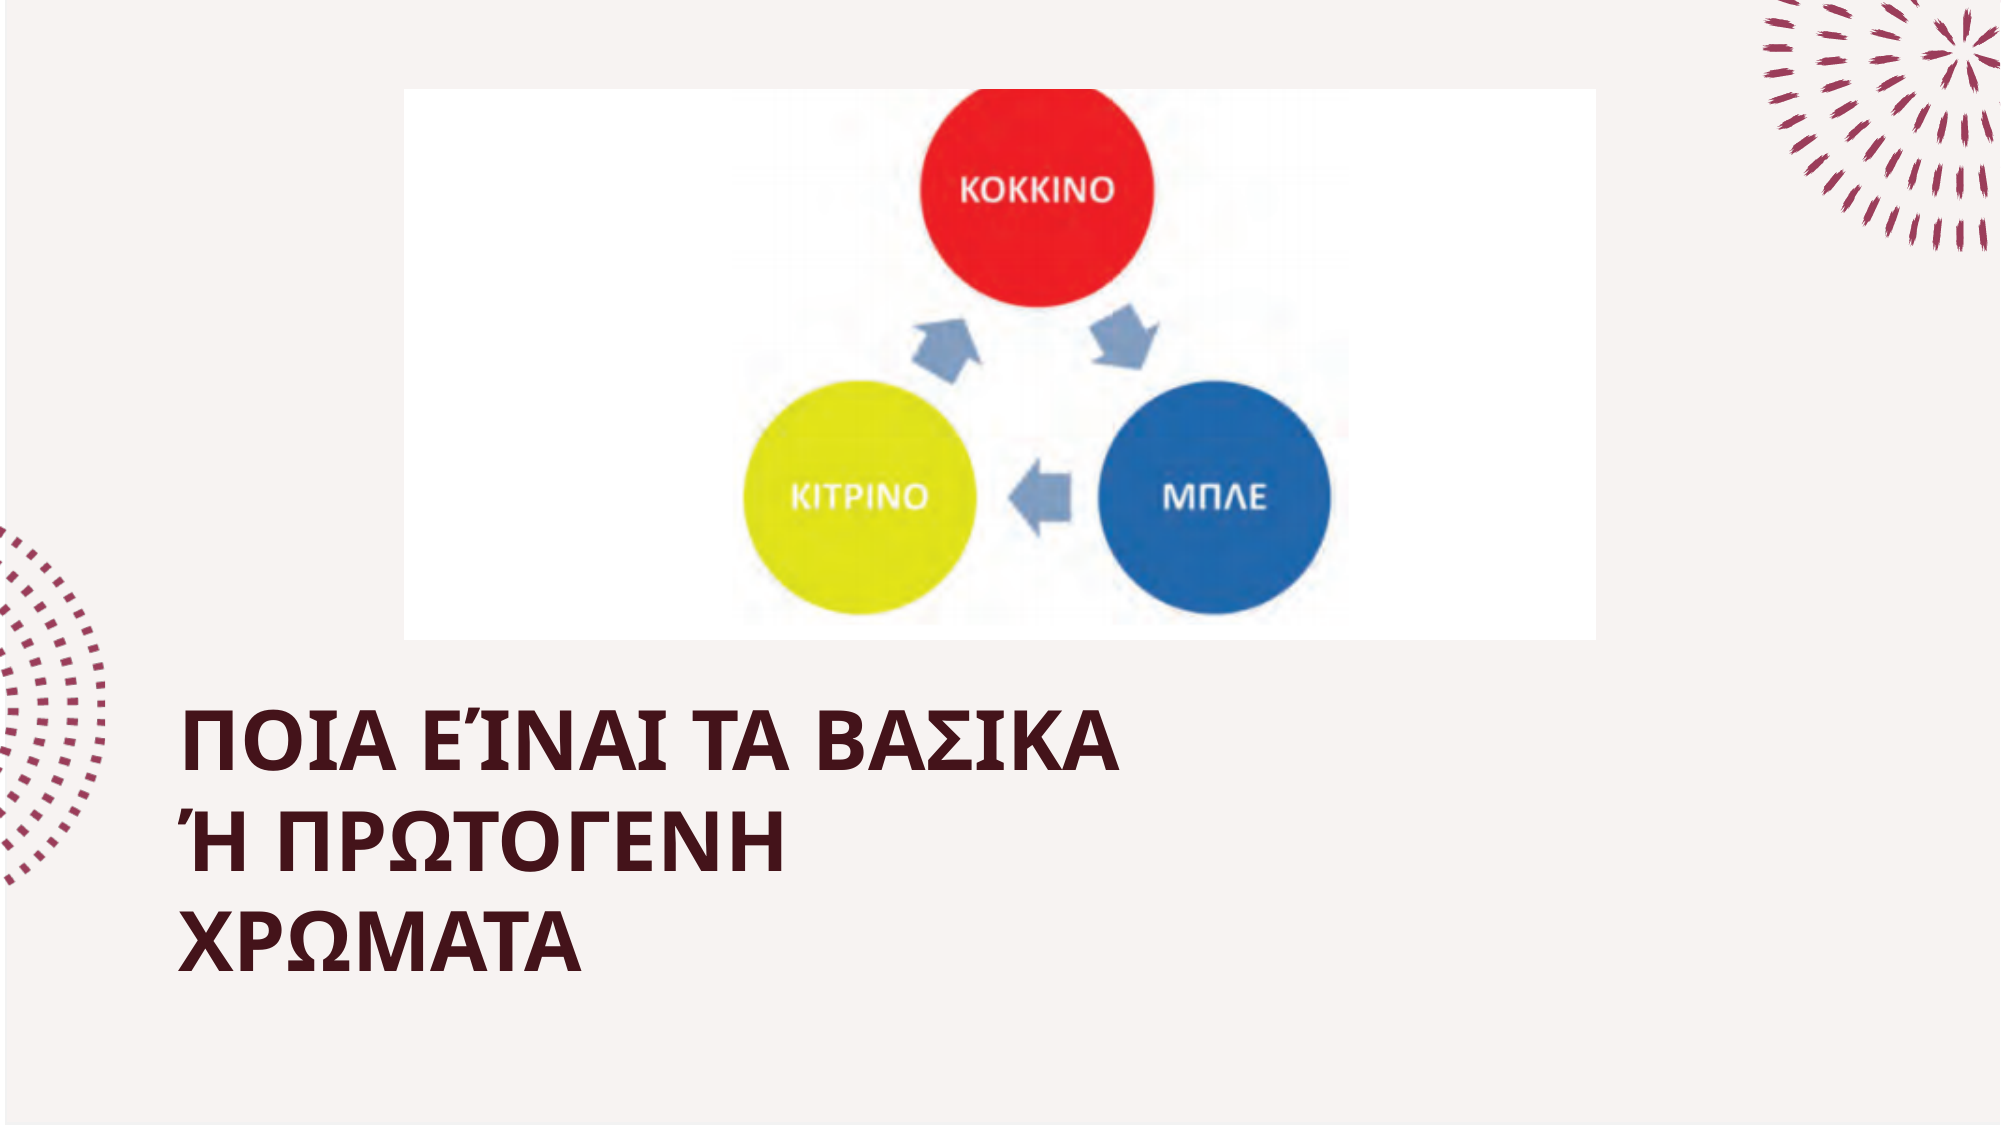

# ΠΟΙΑ ΕΊΝΑΙ ΤΑ ΒΑΣΙΚΑ Ή ΠΡΩΤΟΓΕΝΗ ΧΡΩΜΑΤΑ